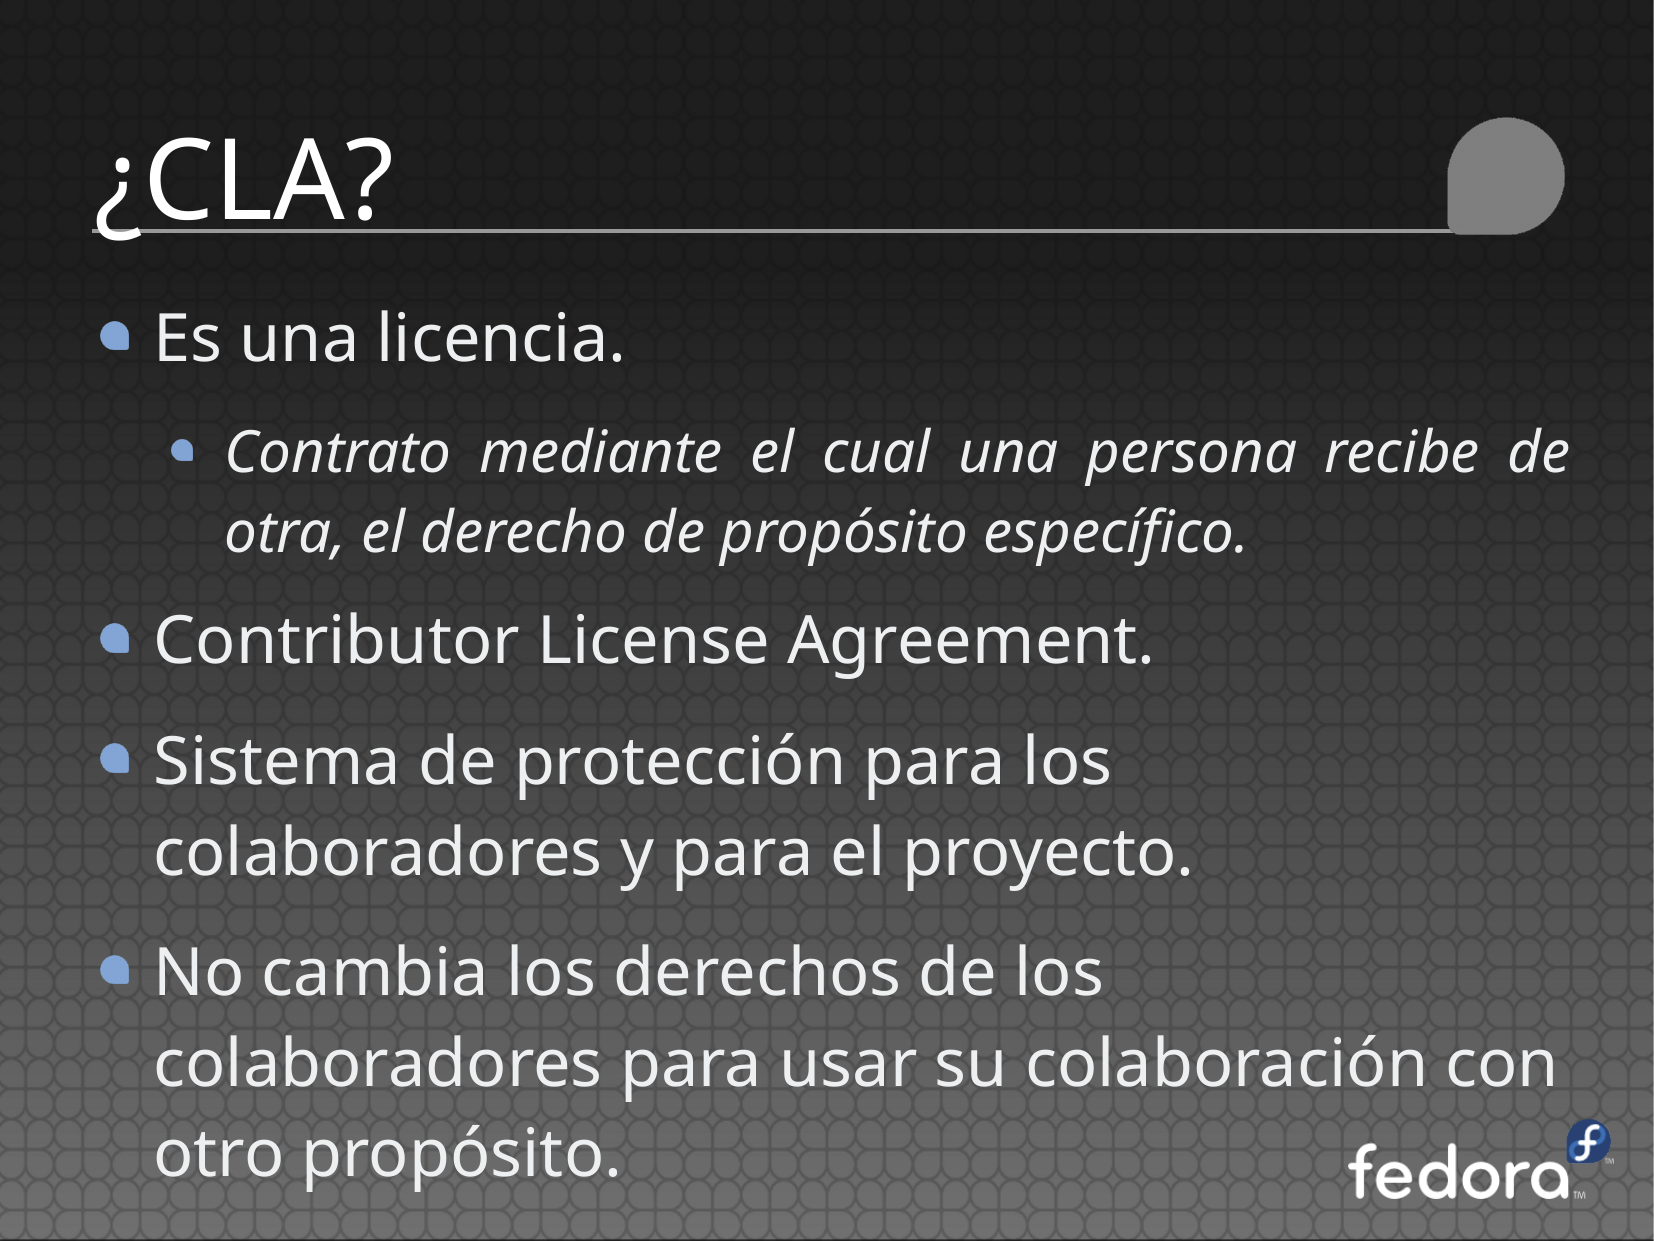

¿CLA?
# Es una licencia.
Contrato mediante el cual una persona recibe de otra, el derecho de propósito específico.
Contributor License Agreement.
Sistema de protección para los colaboradores y para el proyecto.
No cambia los derechos de los colaboradores para usar su colaboración con otro propósito.
Cada colaborador debe firmar un CLA.